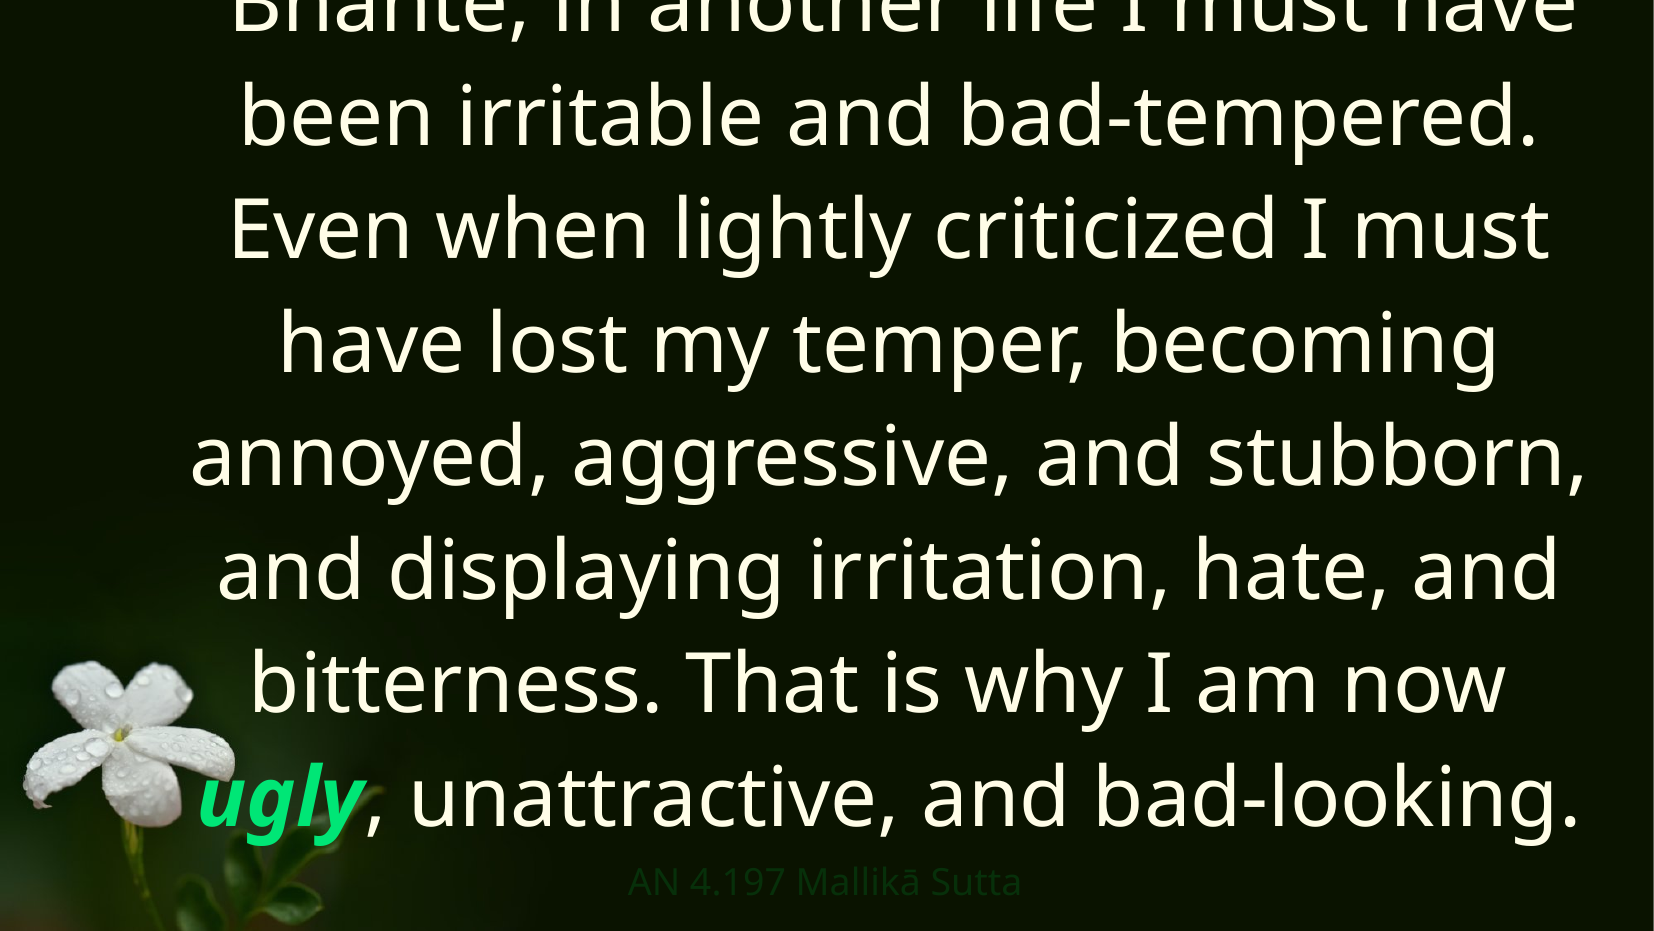

# “Bhante, in another life I must have been irritable and bad-tempered. Even when lightly criticized I must have lost my temper, becoming annoyed, aggressive, and stubborn, and displaying irritation, hate, and bitterness. That is why I am now ugly, unattractive, and bad-looking.
AN 4.197 Mallikā Sutta